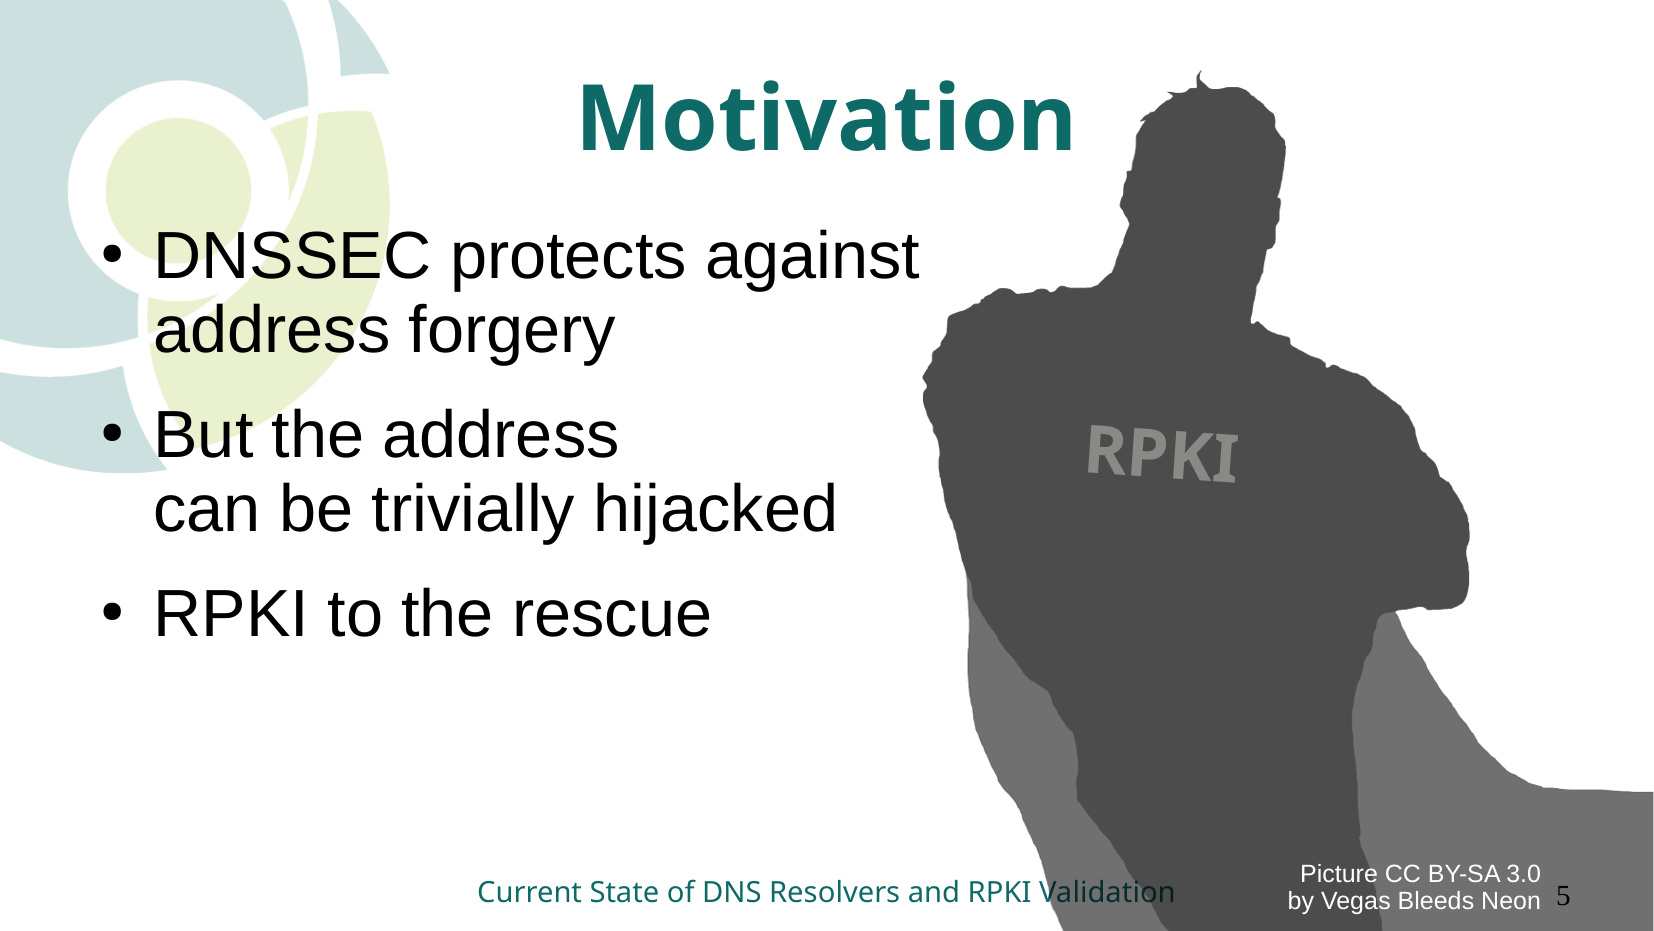

# Motivation
DNSSEC protects against
address forgery
But the address
can be trivially hijacked
RPKI to the rescue
RPKI
Current State of DNS Resolvers and RPKI Validation
5
Picture CC BY-SA 3.0
by Vegas Bleeds Neon